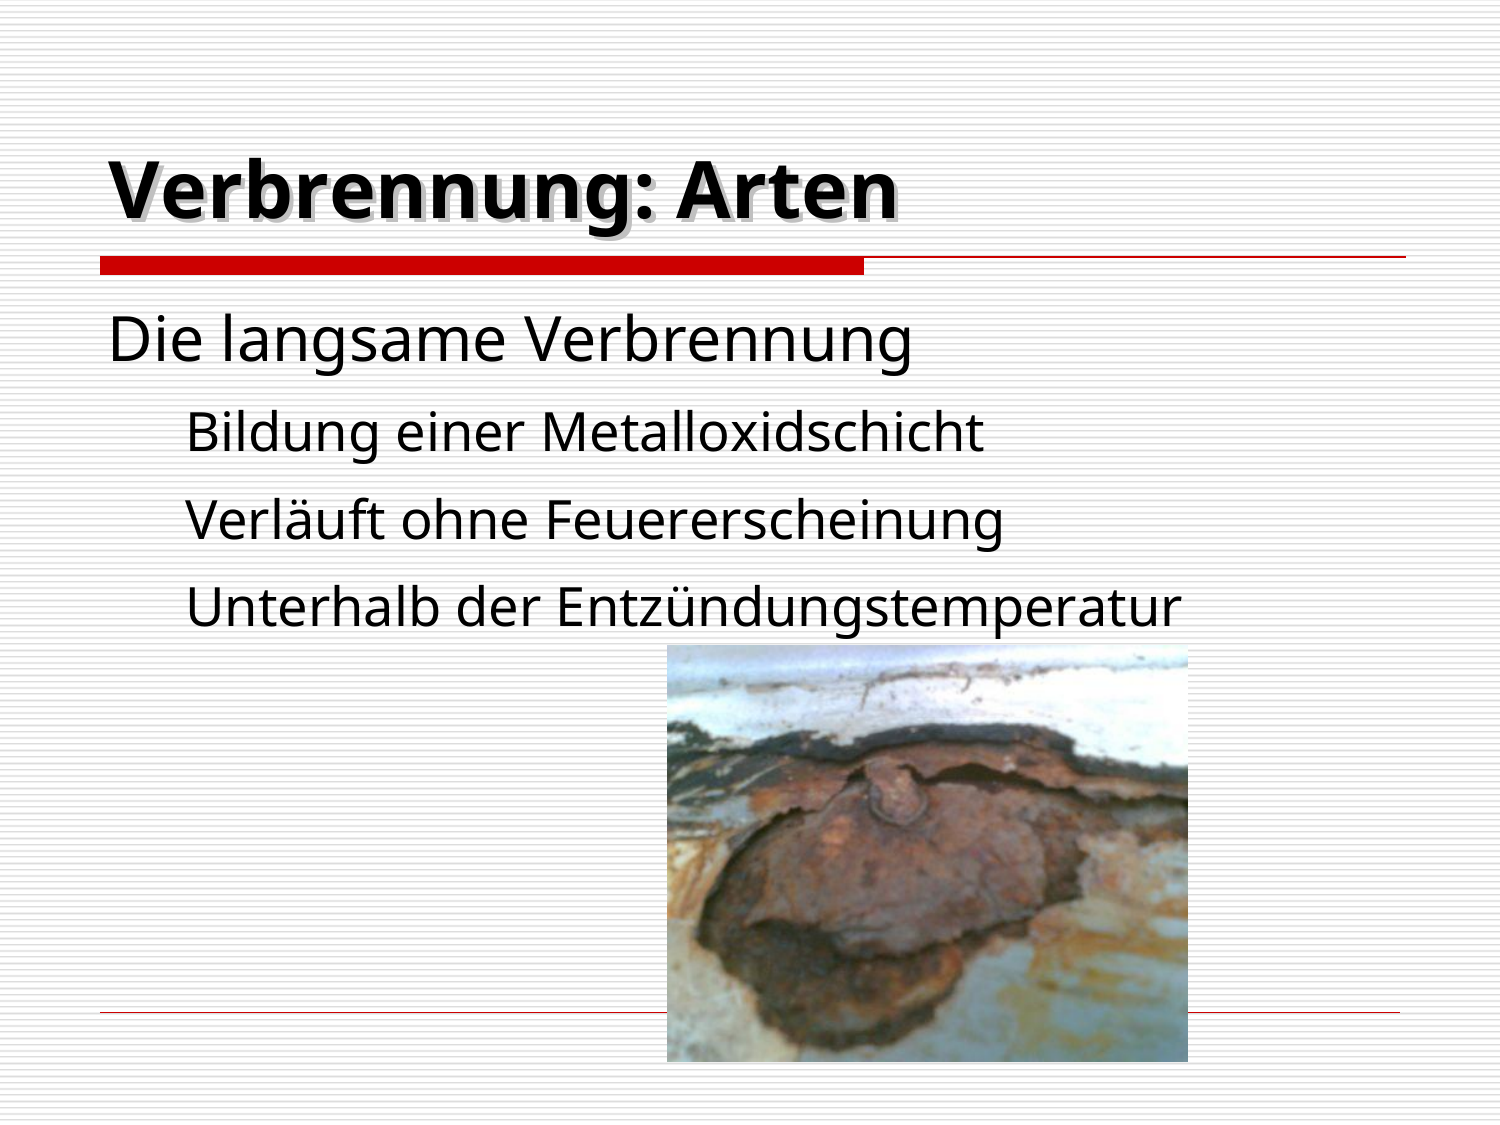

# Verbrennung: Arten
Die langsame Verbrennung
Bildung einer Metalloxidschicht
Verläuft ohne Feuererscheinung
Unterhalb der Entzündungstemperatur